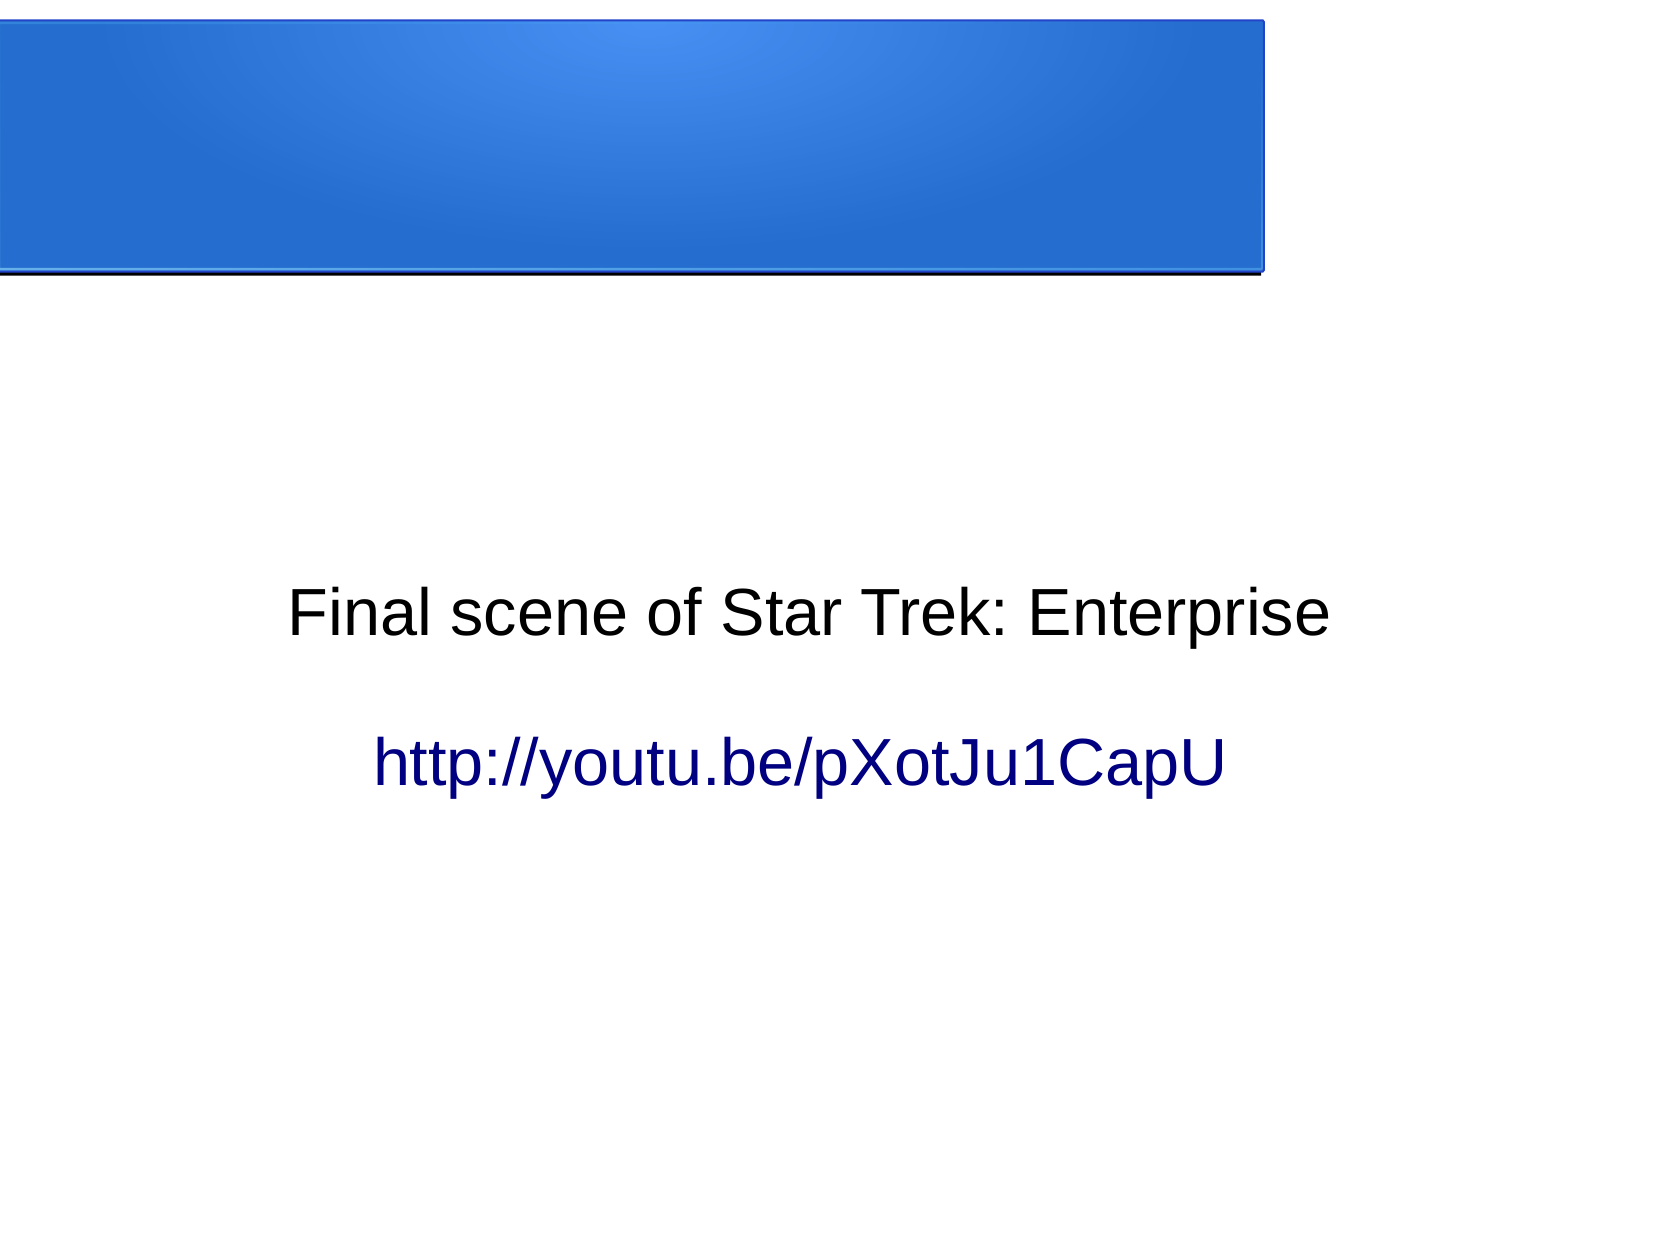

#
Final scene of Star Trek: Enterprise
http://youtu.be/pXotJu1CapU